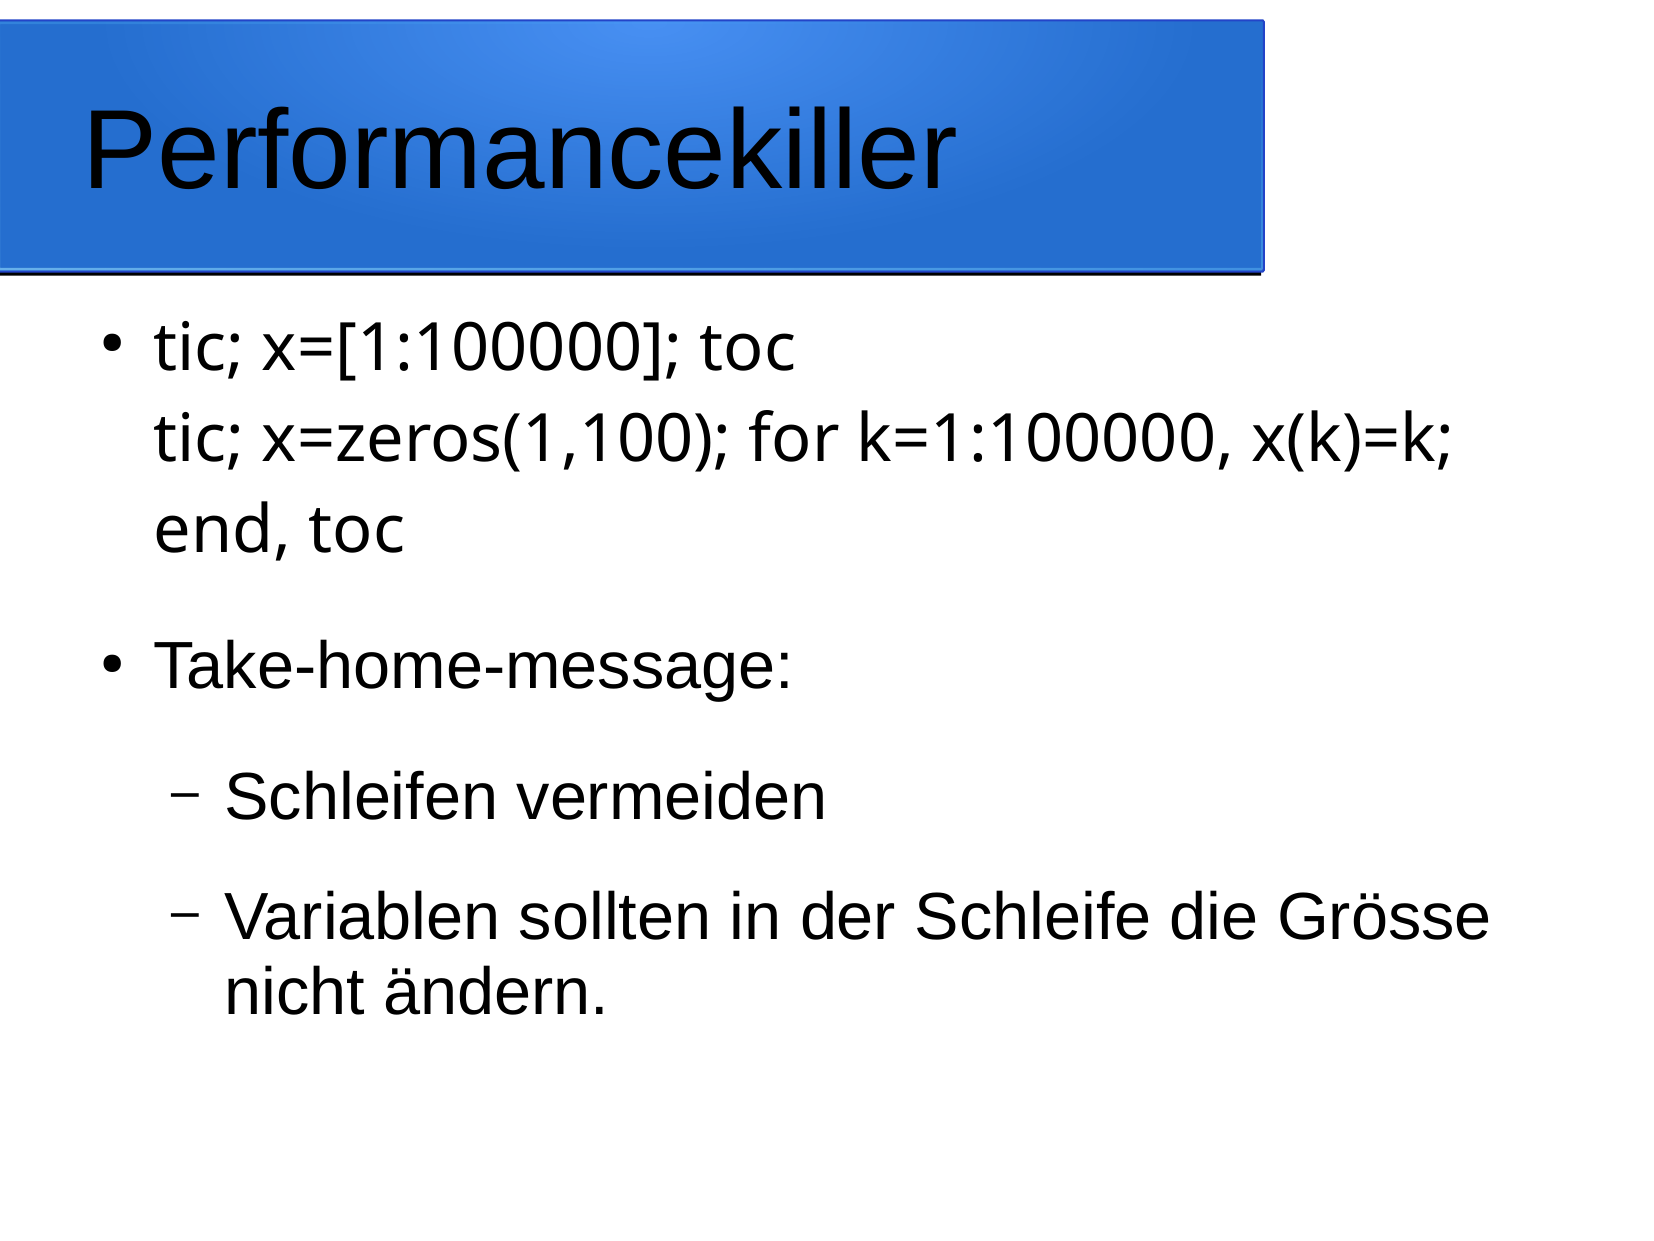

# Performancekiller
tic; x=[1:100000]; toc
tic; x=zeros(1,100); for k=1:100000, x(k)=k; end, toc
Take-home-message:
Schleifen vermeiden
Variablen sollten in der Schleife die Grösse nicht ändern.